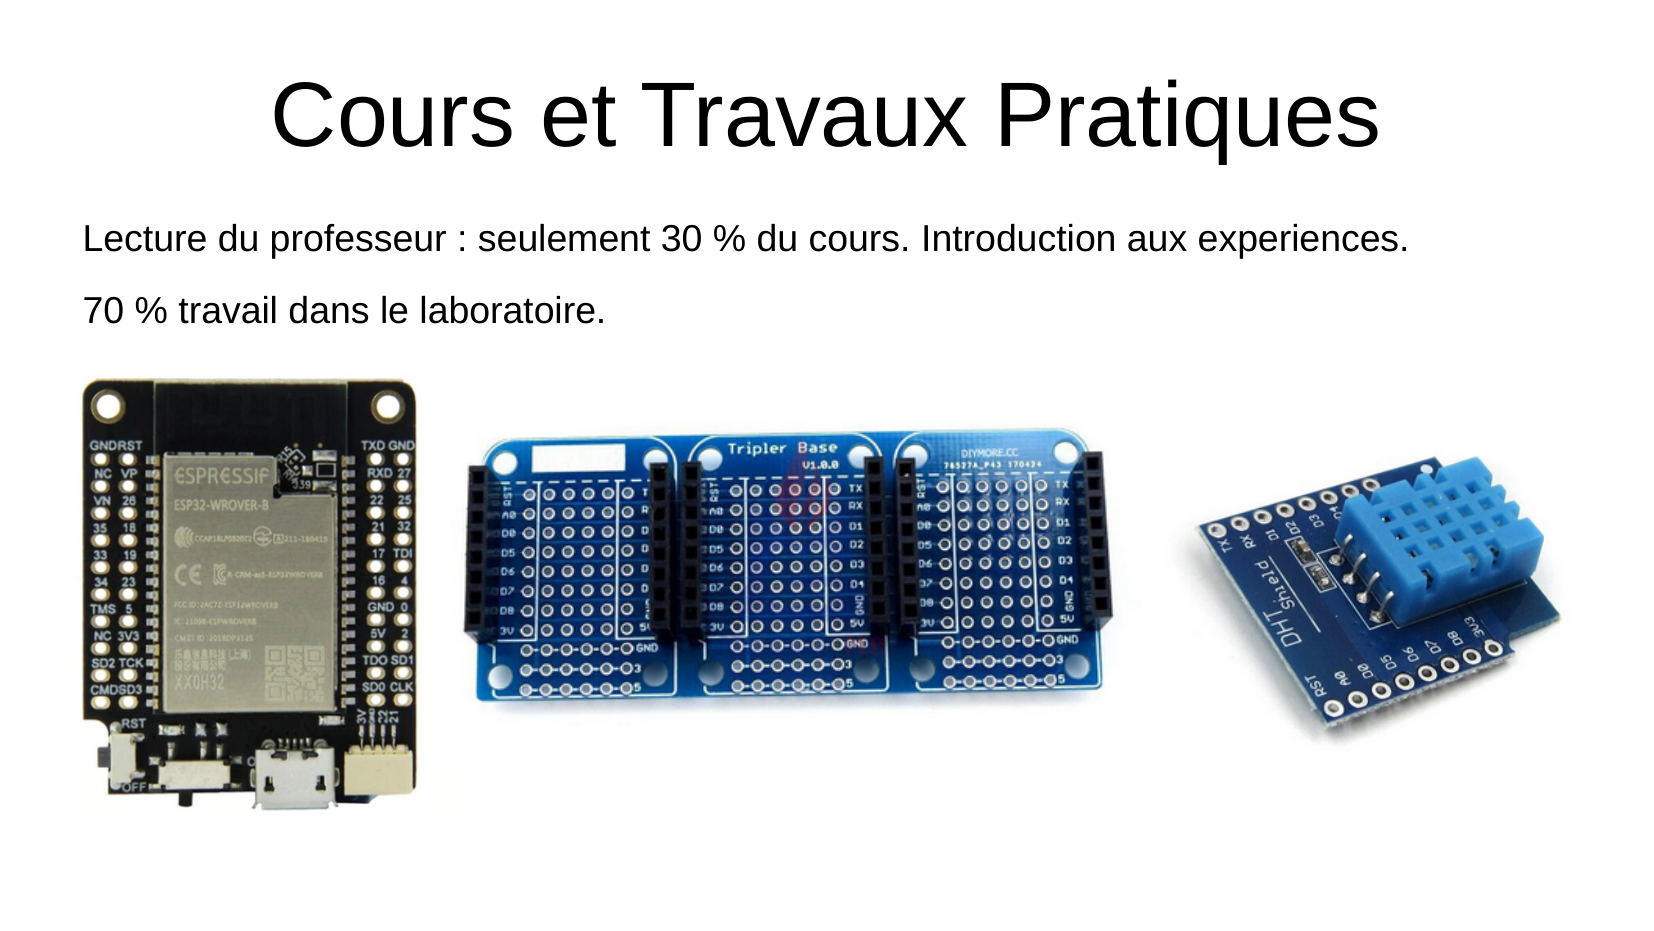

# Cours et Travaux Pratiques
Lecture du professeur : seulement 30 % du cours. Introduction aux experiences.
70 % travail dans le laboratoire.